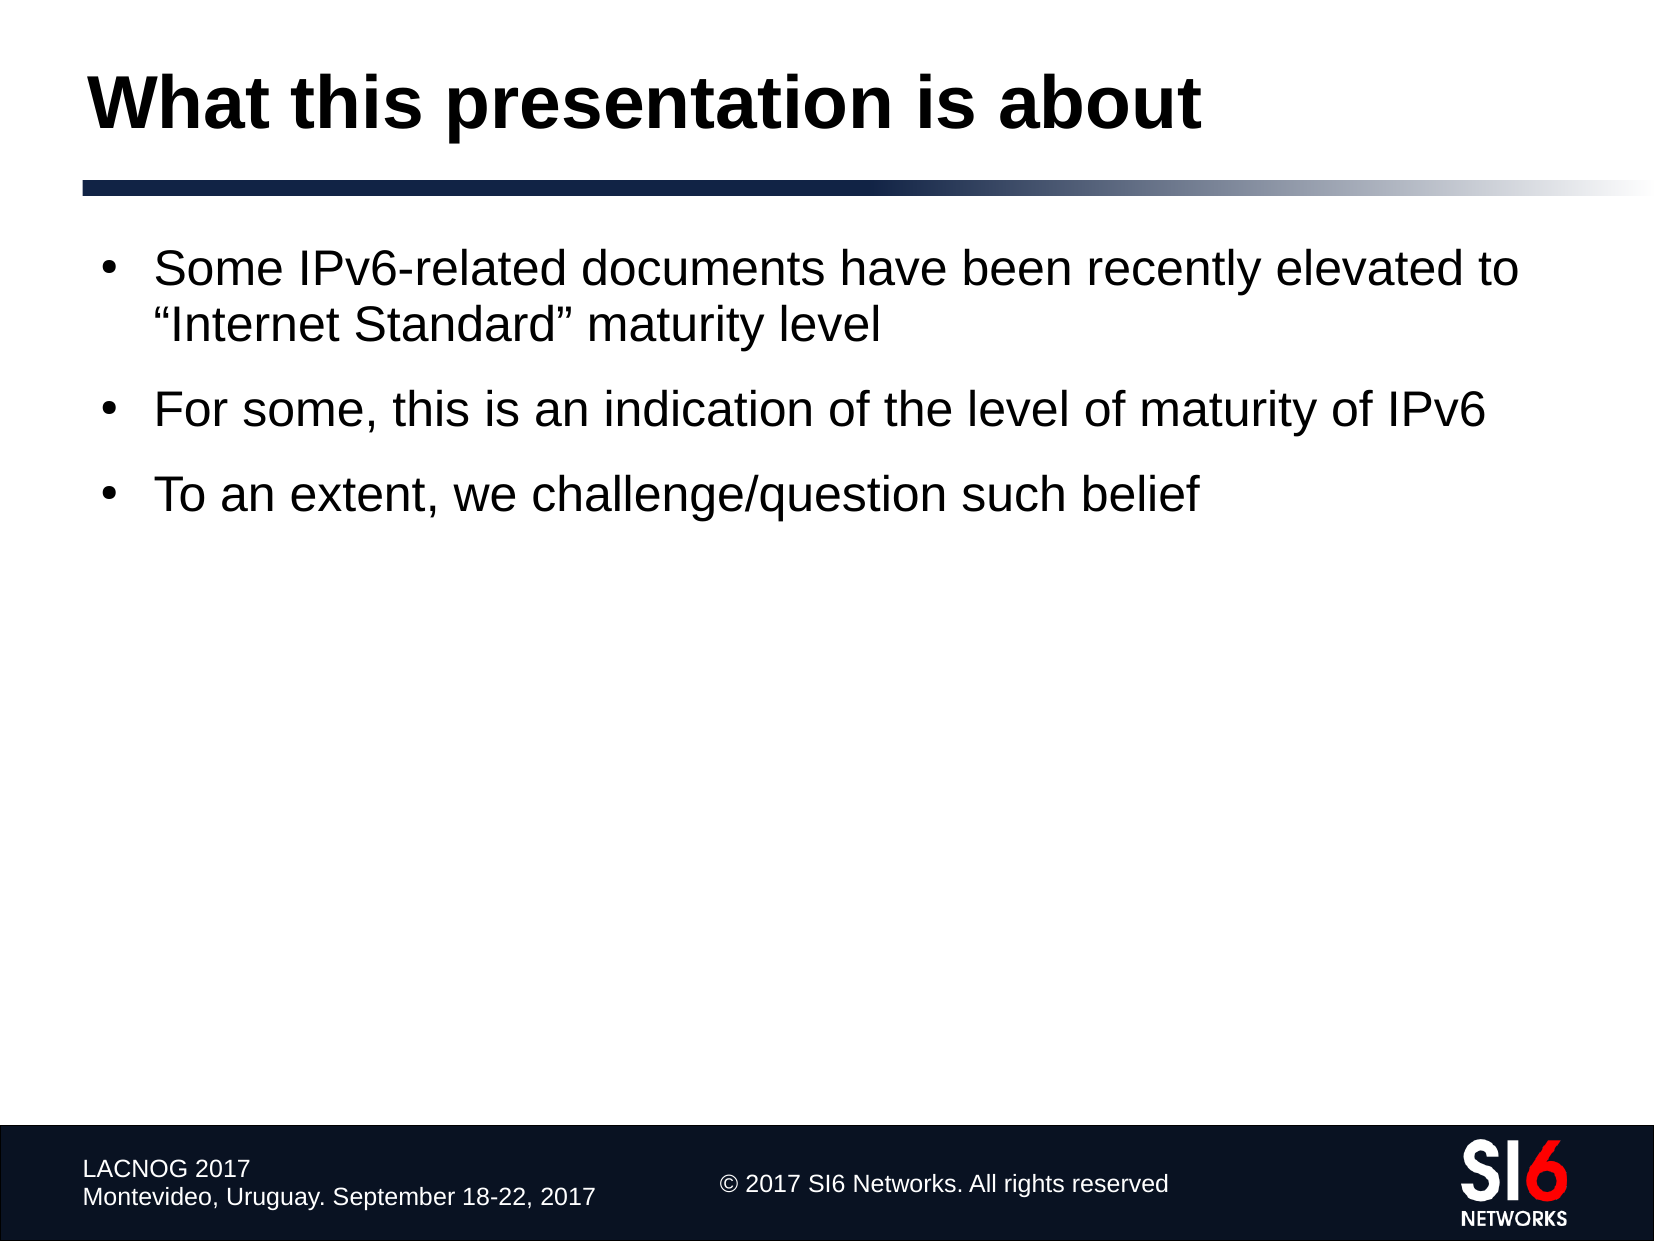

# What this presentation is about
Some IPv6-related documents have been recently elevated to “Internet Standard” maturity level
For some, this is an indication of the level of maturity of IPv6
To an extent, we challenge/question such belief